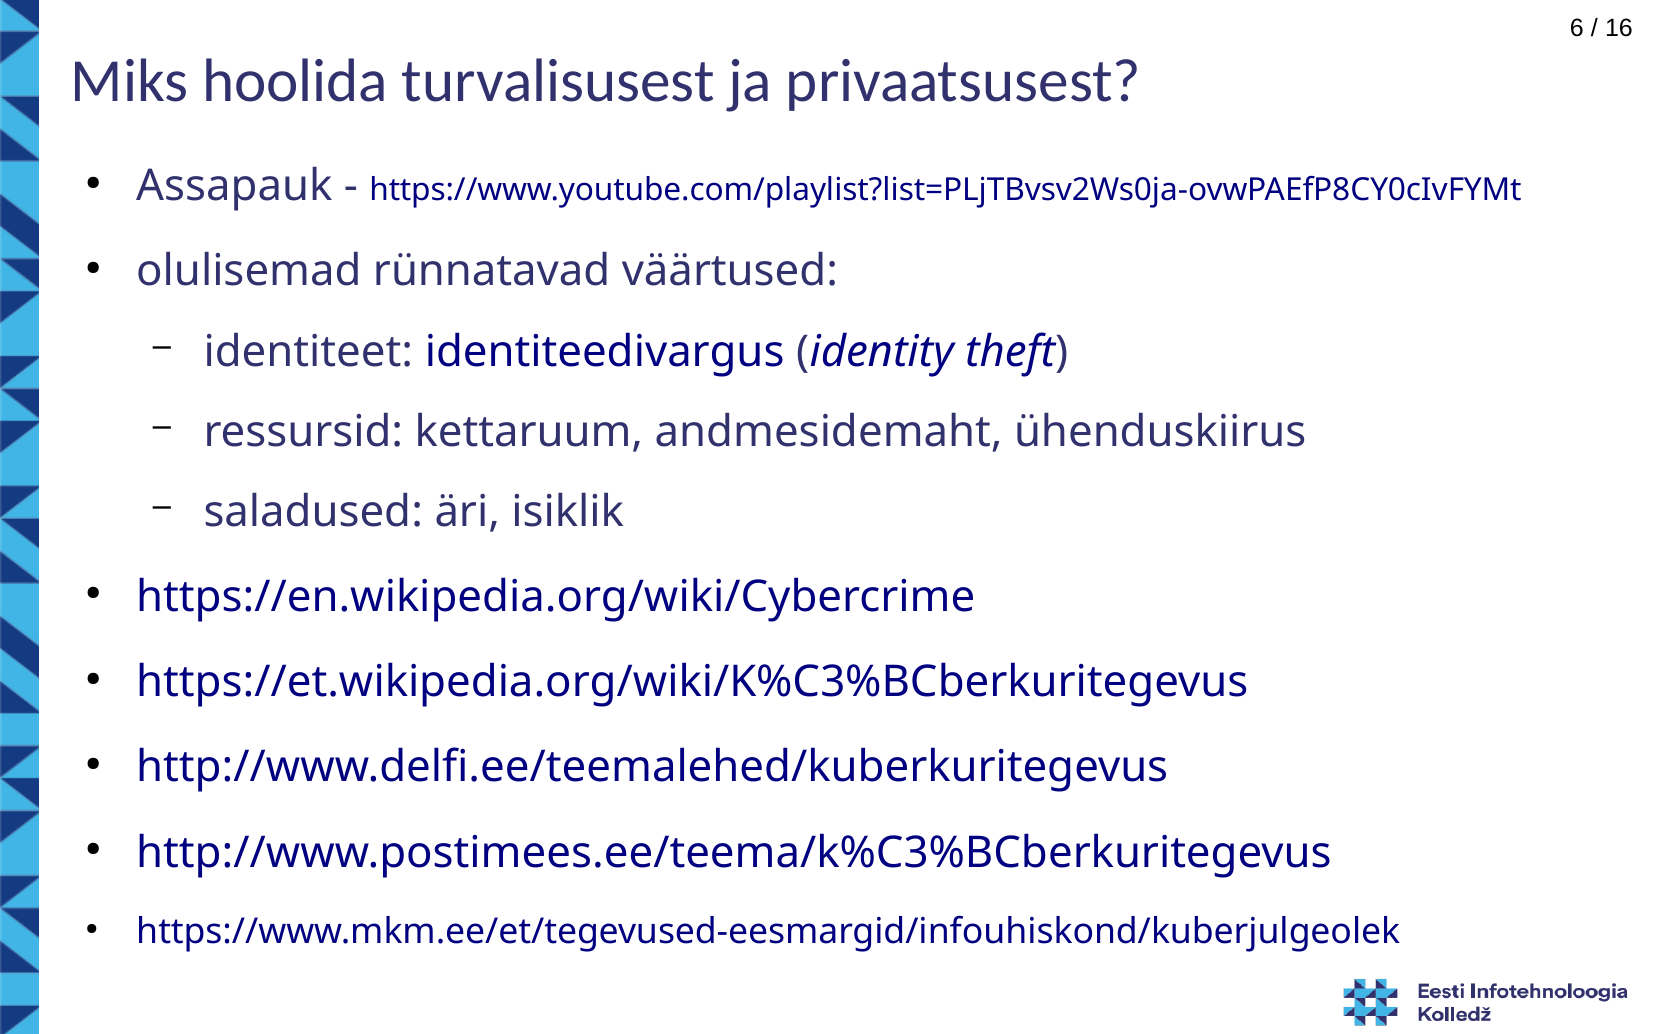

# Miks hoolida turvalisusest ja privaatsusest?
Assapauk - https://www.youtube.com/playlist?list=PLjTBvsv2Ws0ja-ovwPAEfP8CY0cIvFYMt
olulisemad rünnatavad väärtused:
identiteet: identiteedivargus (identity theft)
ressursid: kettaruum, andmesidemaht, ühenduskiirus
saladused: äri, isiklik
https://en.wikipedia.org/wiki/Cybercrime
https://et.wikipedia.org/wiki/K%C3%BCberkuritegevus
http://www.delfi.ee/teemalehed/kuberkuritegevus
http://www.postimees.ee/teema/k%C3%BCberkuritegevus
https://www.mkm.ee/et/tegevused-eesmargid/infouhiskond/kuberjulgeolek